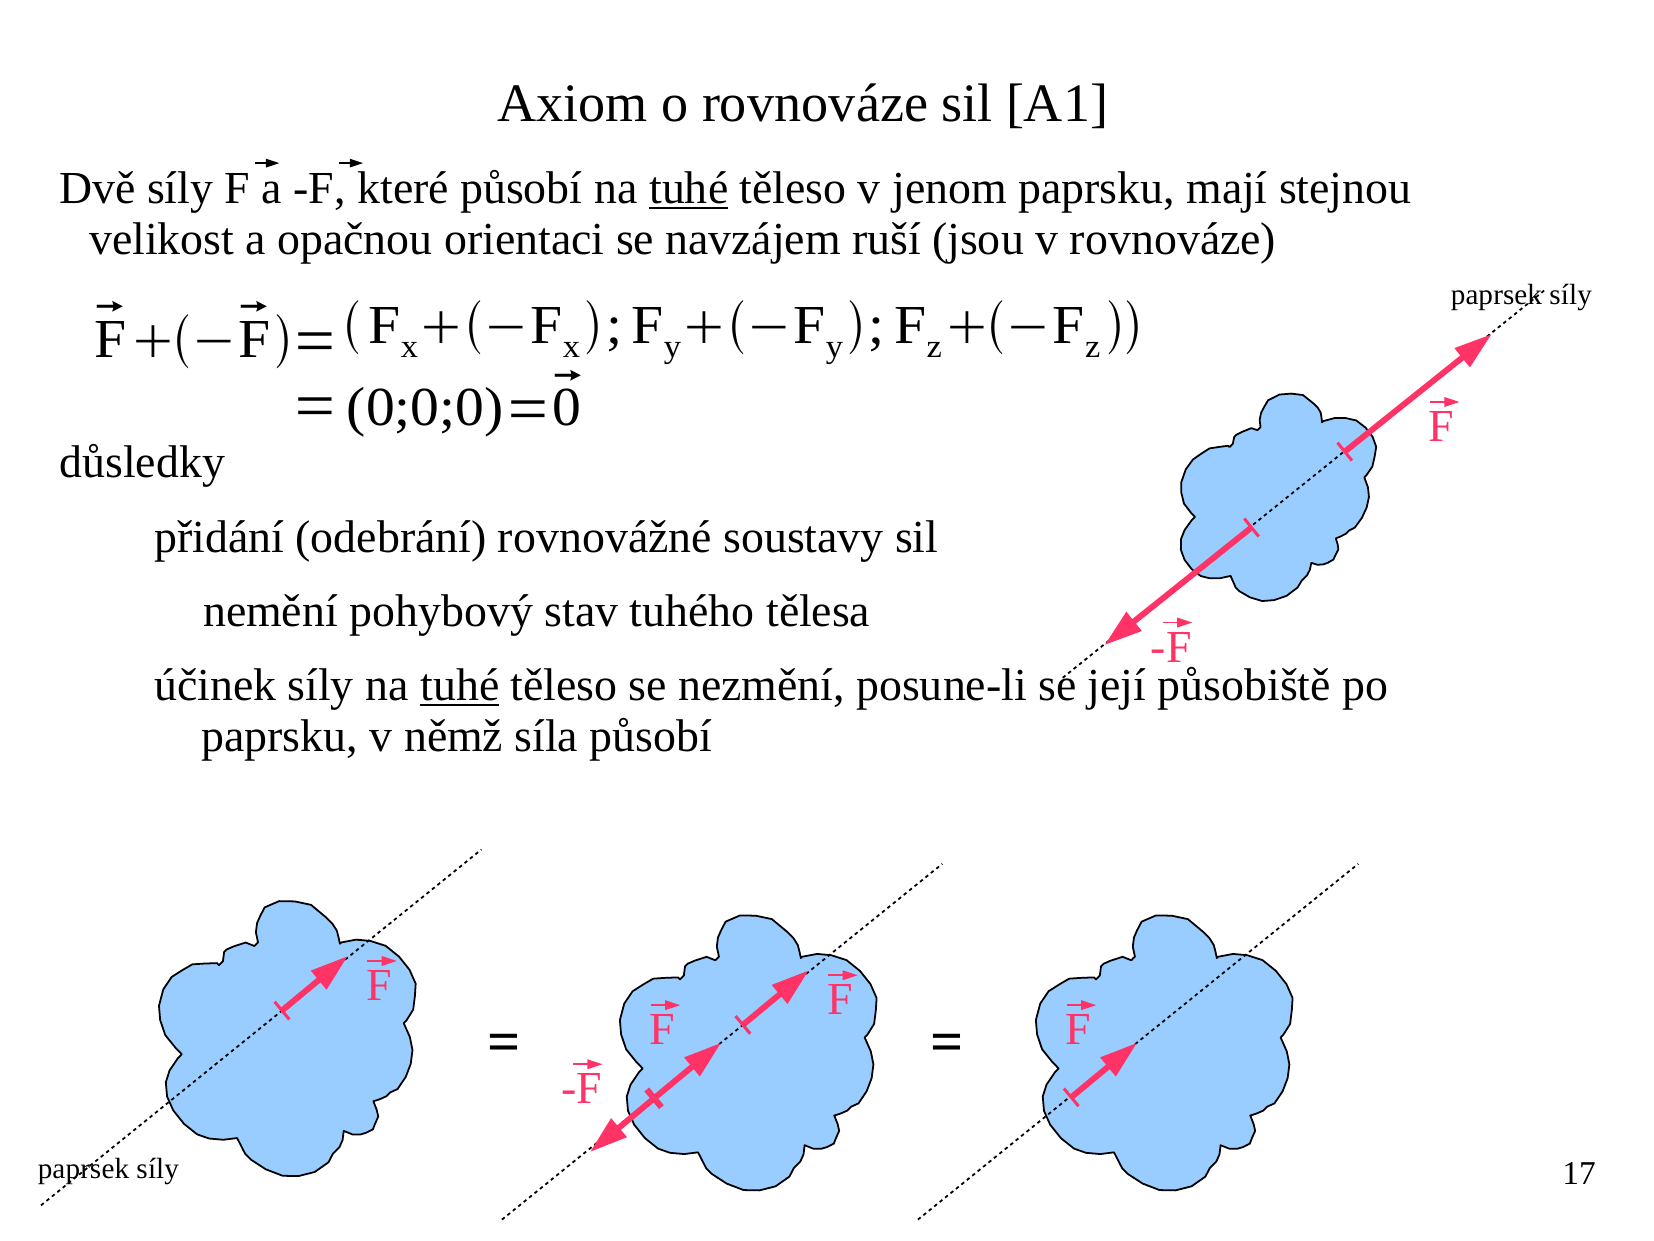

# Axiom o rovnováze sil [A1]
Dvě síly F a -F, které působí na tuhé těleso v jenom paprsku, mají stejnou velikost a opačnou orientaci se navzájem ruší (jsou v rovnováze)
důsledky
přidání (odebrání) rovnovážné soustavy sil
nemění pohybový stav tuhého tělesa
účinek síly na tuhé těleso se nezmění, posune-li se její působiště po paprsku, v němž síla působí
paprsek síly
F
-F
F
F
=
=
F
F
-F
paprsek síly
17